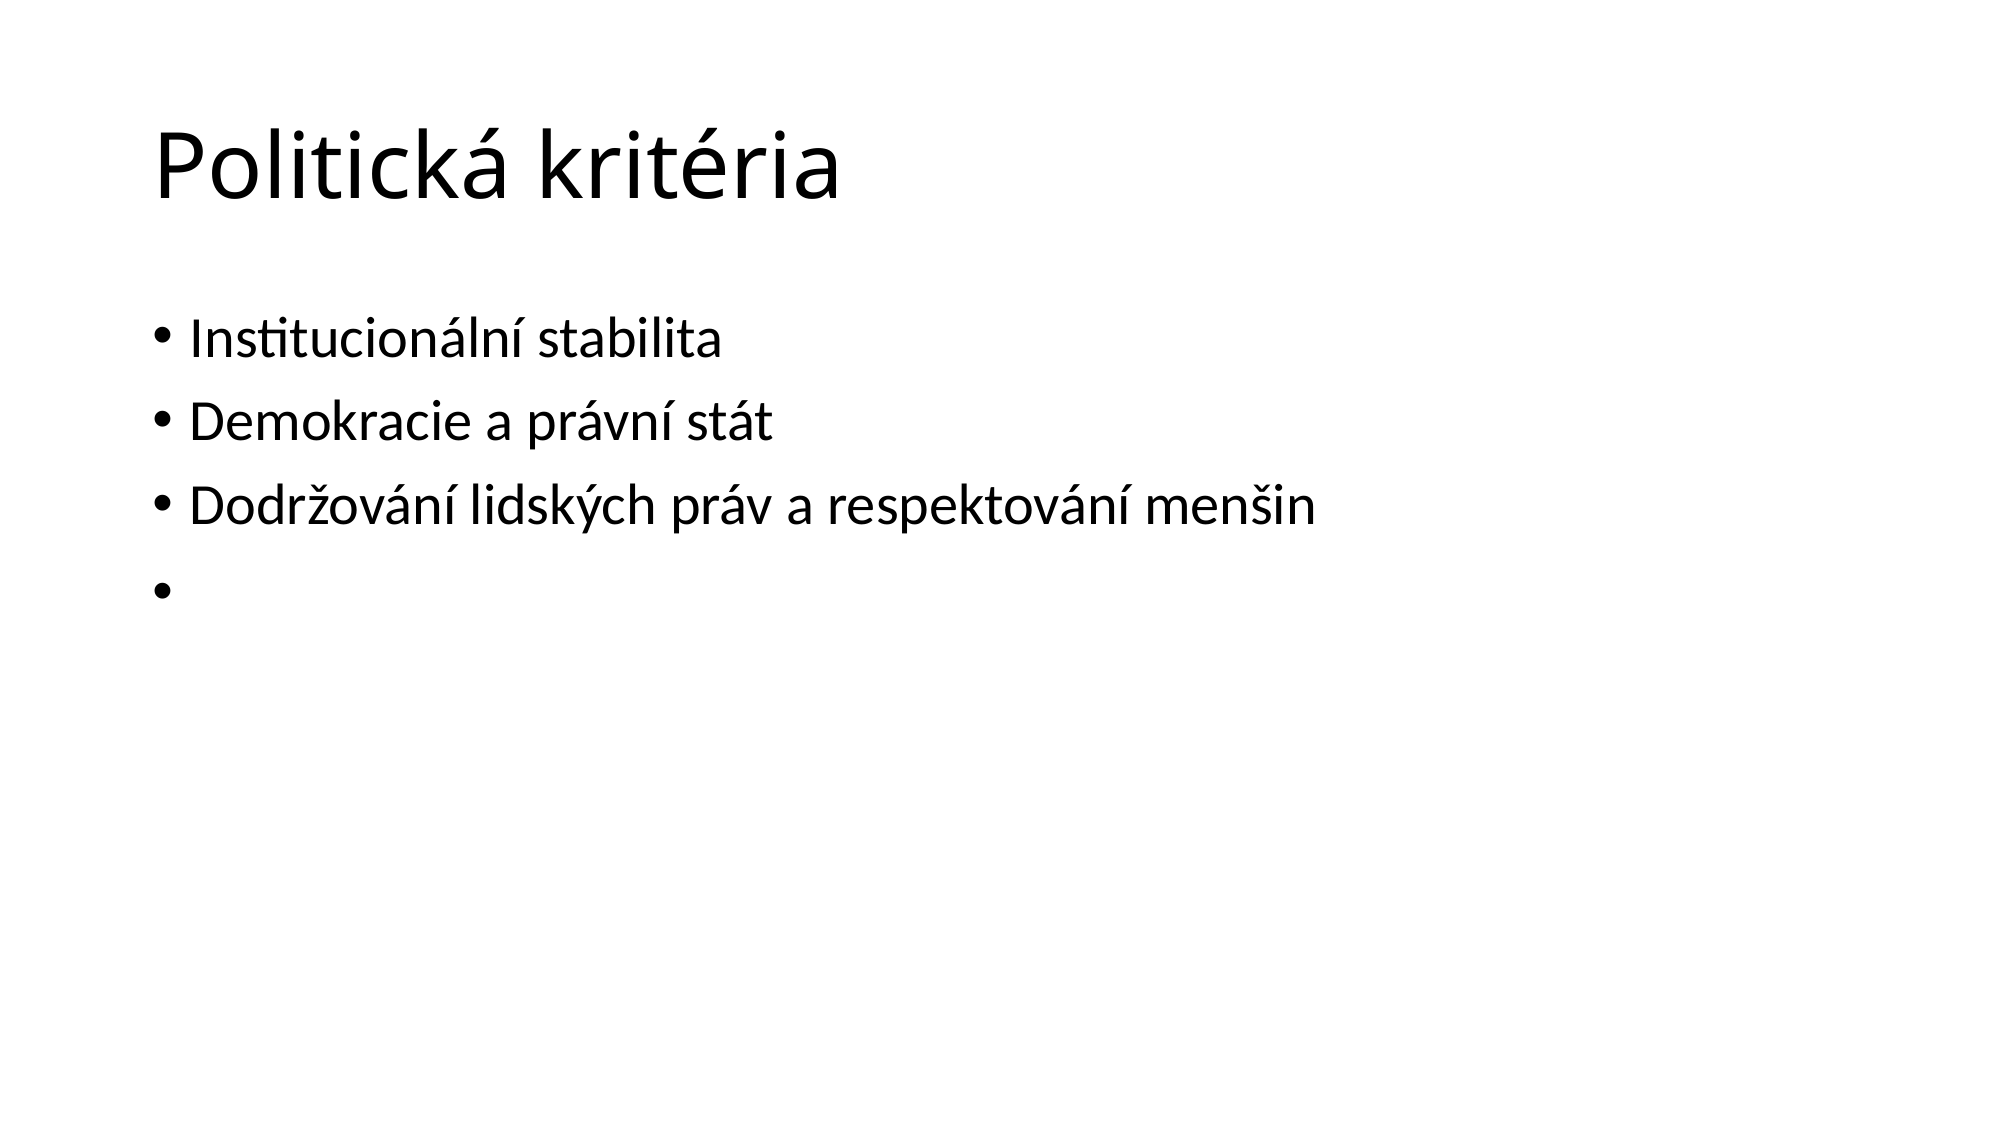

# Politická kritéria
Institucionální stabilita
Demokracie a právní stát
Dodržování lidských práv a respektování menšin